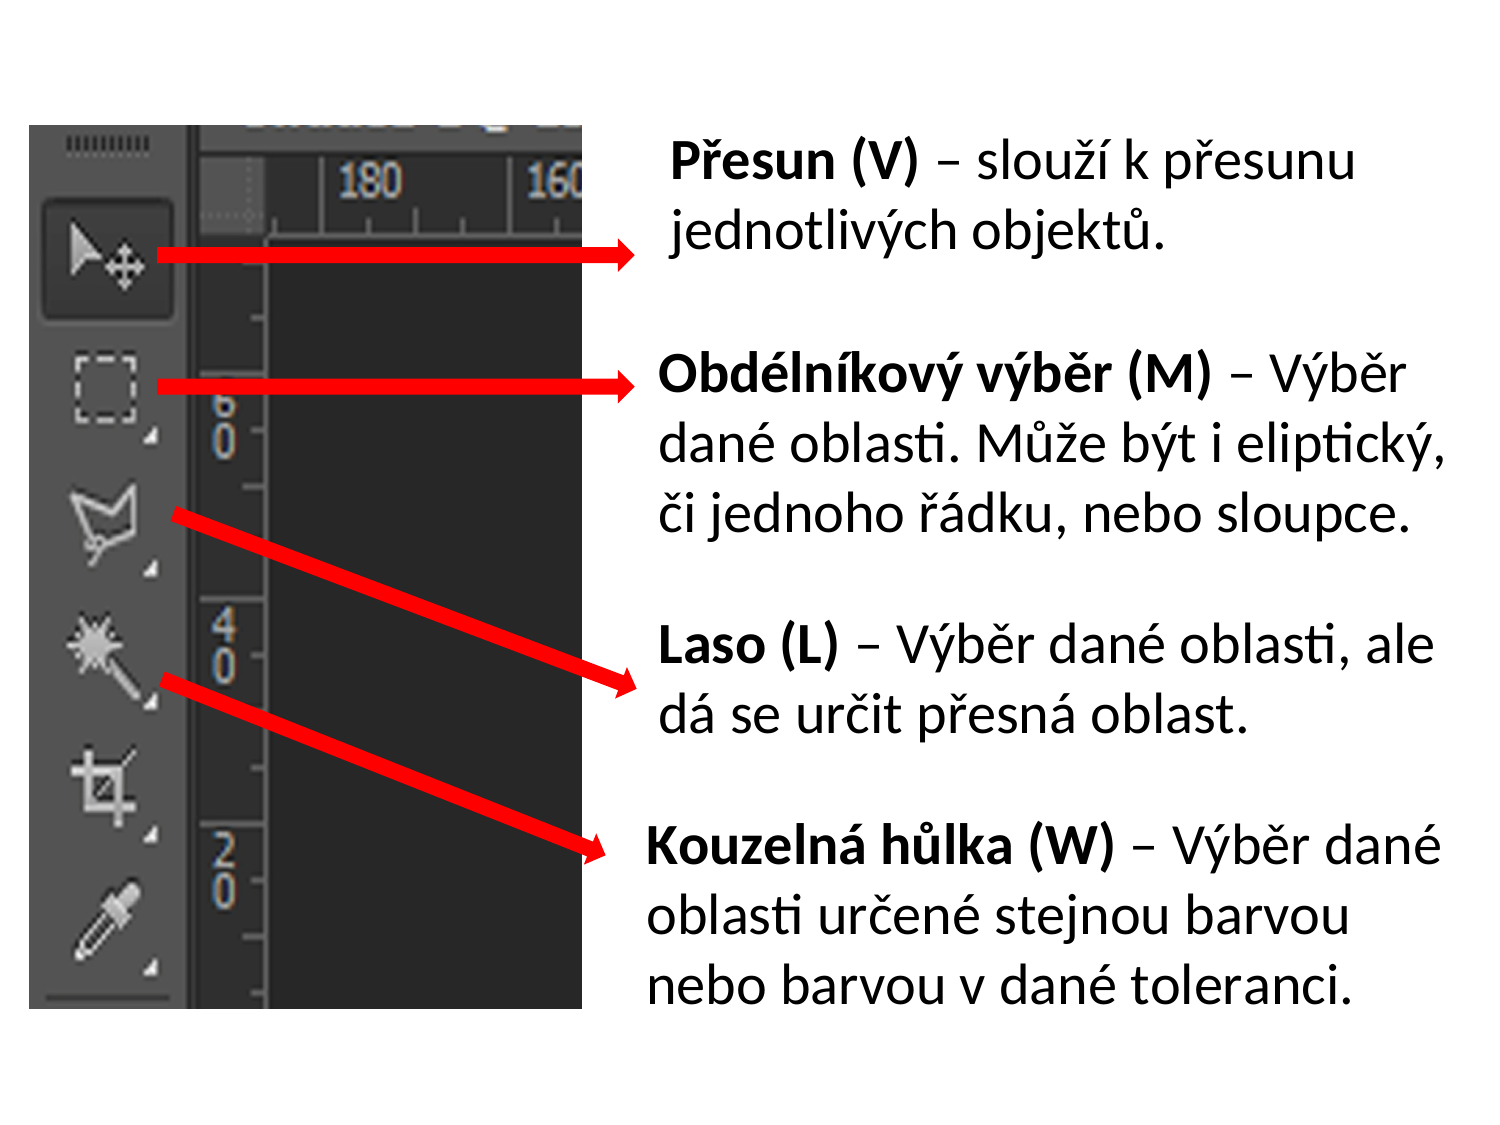

Přesun (V) – slouží k přesunu jednotlivých objektů.
Obdélníkový výběr (M) – Výběr dané oblasti. Může být i eliptický, či jednoho řádku, nebo sloupce.
Laso (L) – Výběr dané oblasti, ale dá se určit přesná oblast.
Kouzelná hůlka (W) – Výběr dané oblasti určené stejnou barvou nebo barvou v dané toleranci.